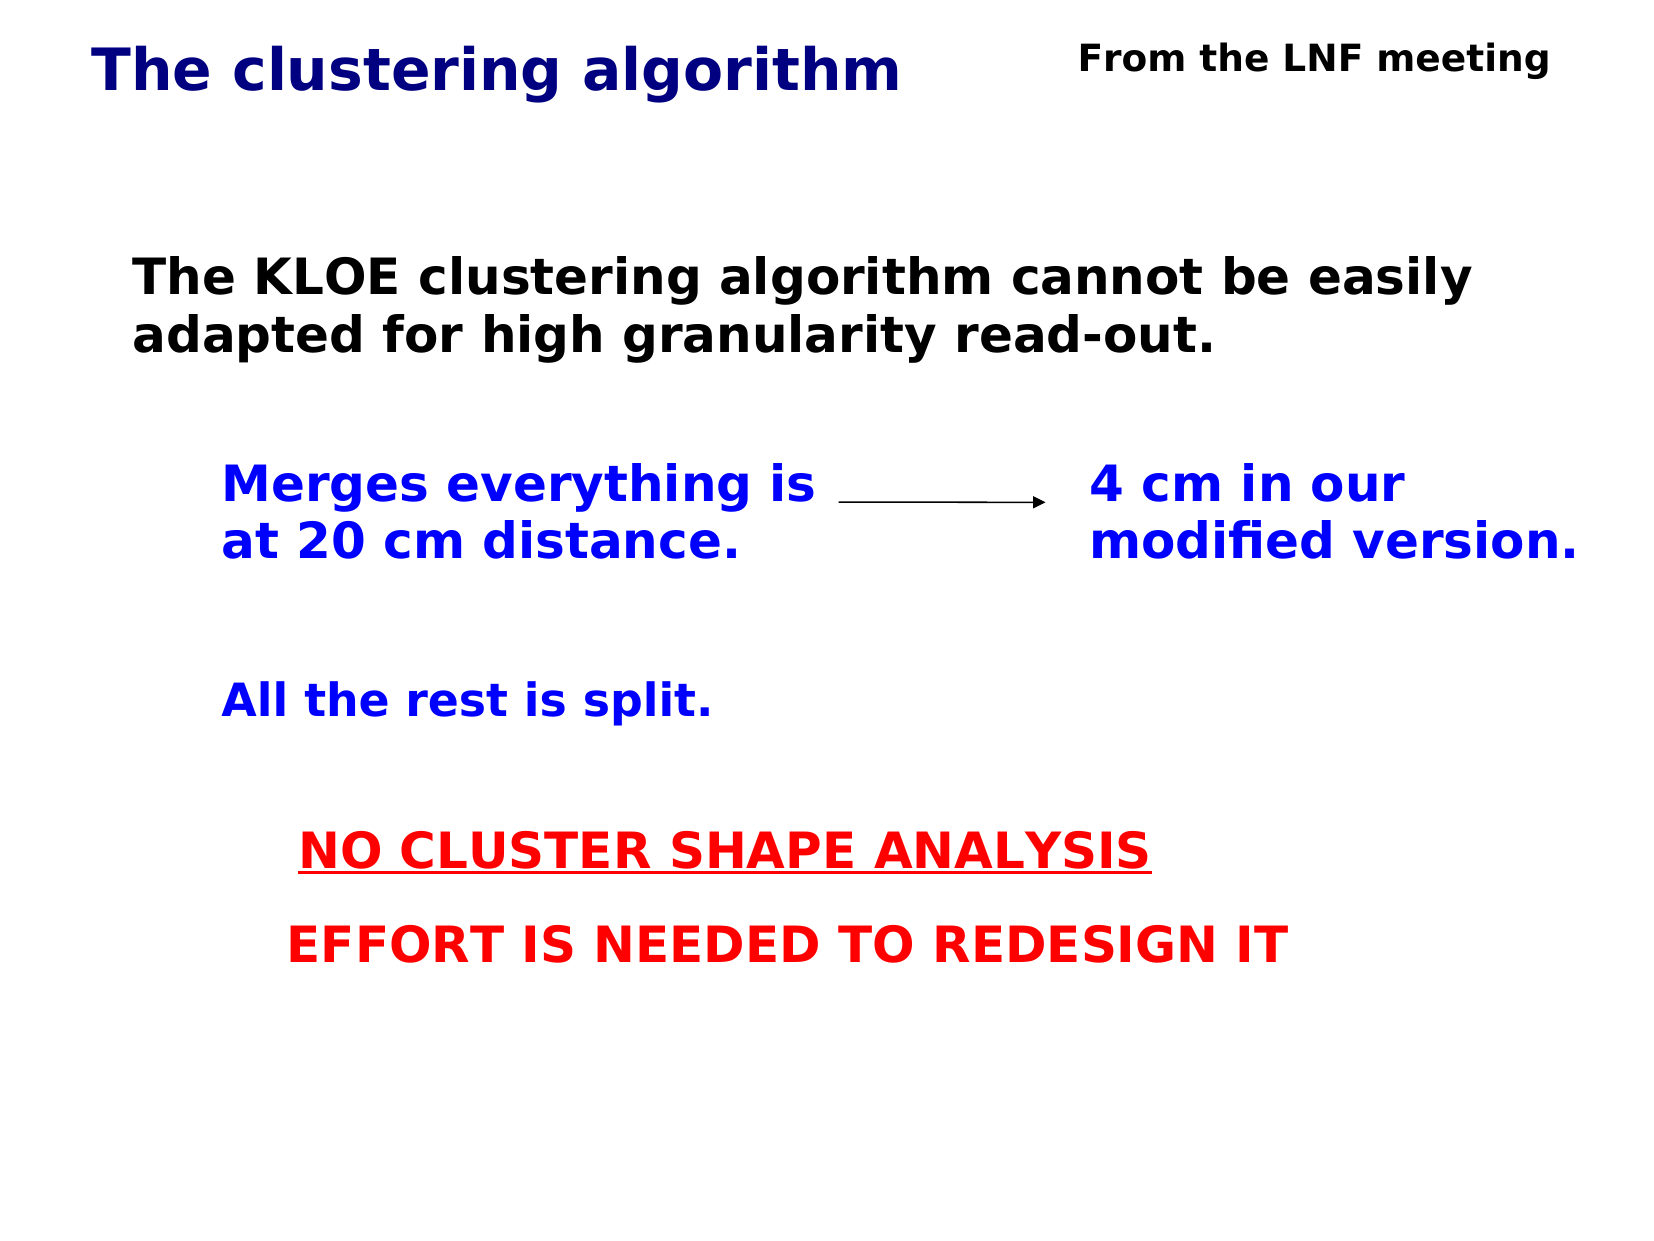

From the LNF meeting
The clustering algorithm
The KLOE clustering algorithm cannot be easily adapted for high granularity read-out.
Merges everything is at 20 cm distance.
4 cm in our modified version.
All the rest is split.
NO CLUSTER SHAPE ANALYSIS
EFFORT IS NEEDED TO REDESIGN IT